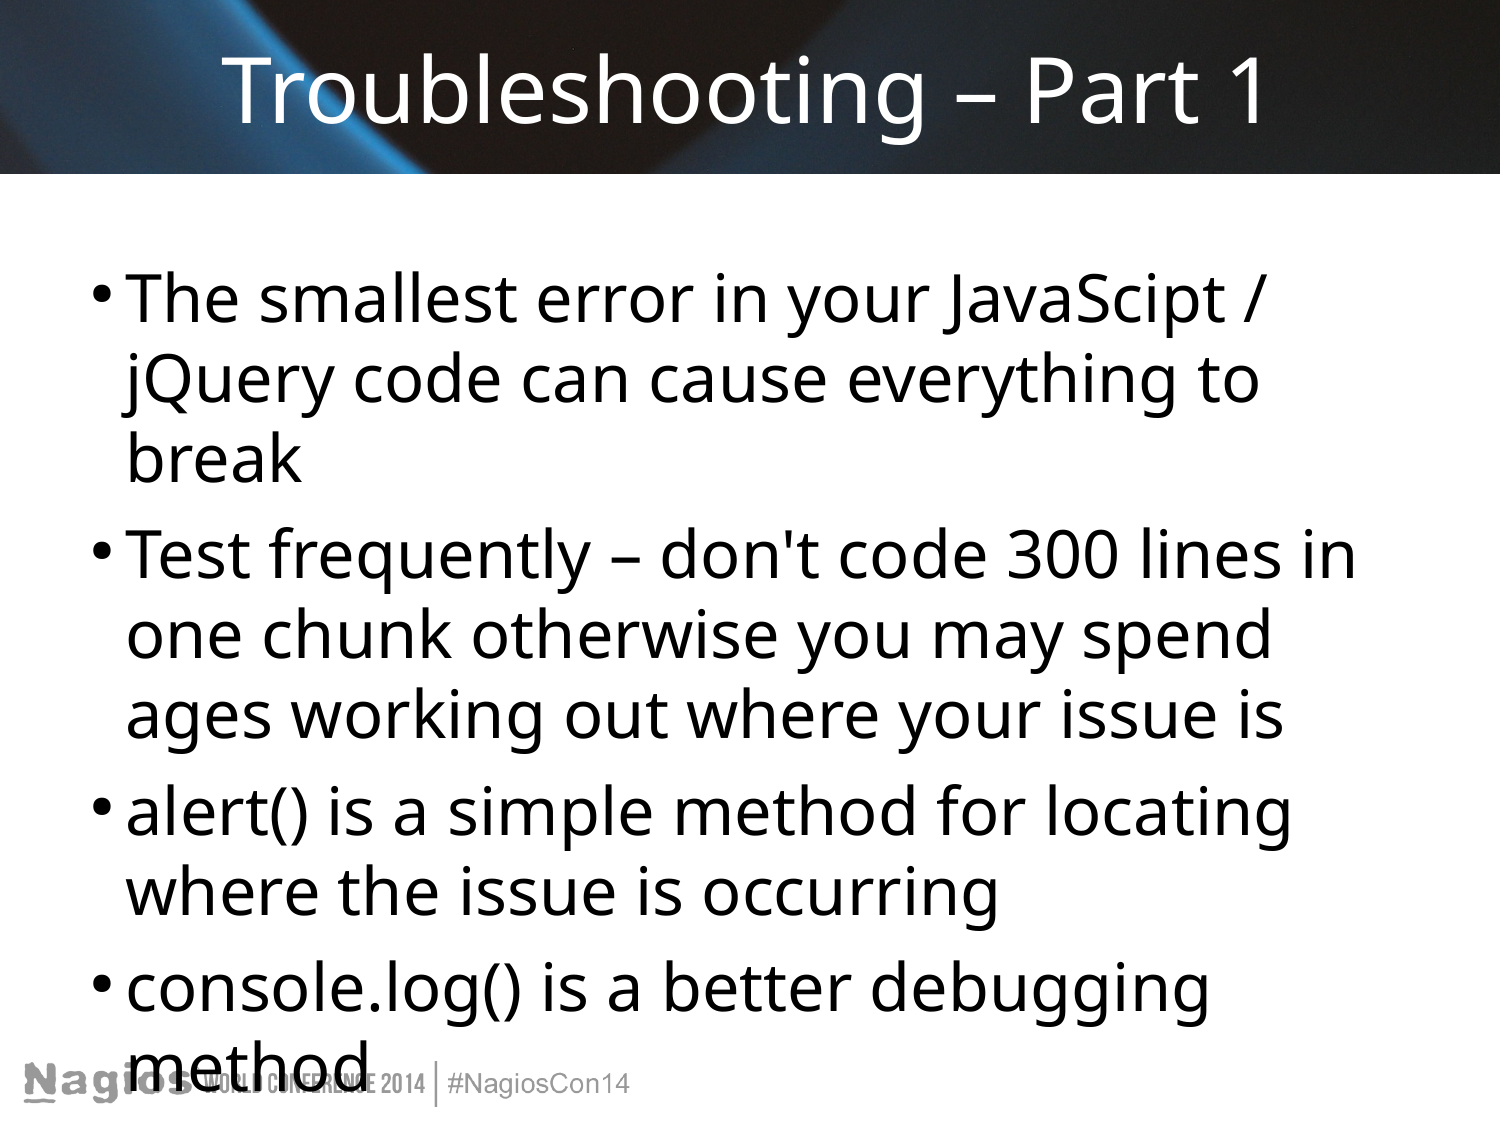

# Troubleshooting – Part 1
The smallest error in your JavaScipt / jQuery code can cause everything to break
Test frequently – don't code 300 lines in one chunk otherwise you may spend ages working out where your issue is
alert() is a simple method for locating where the issue is occurring
console.log() is a better debugging method